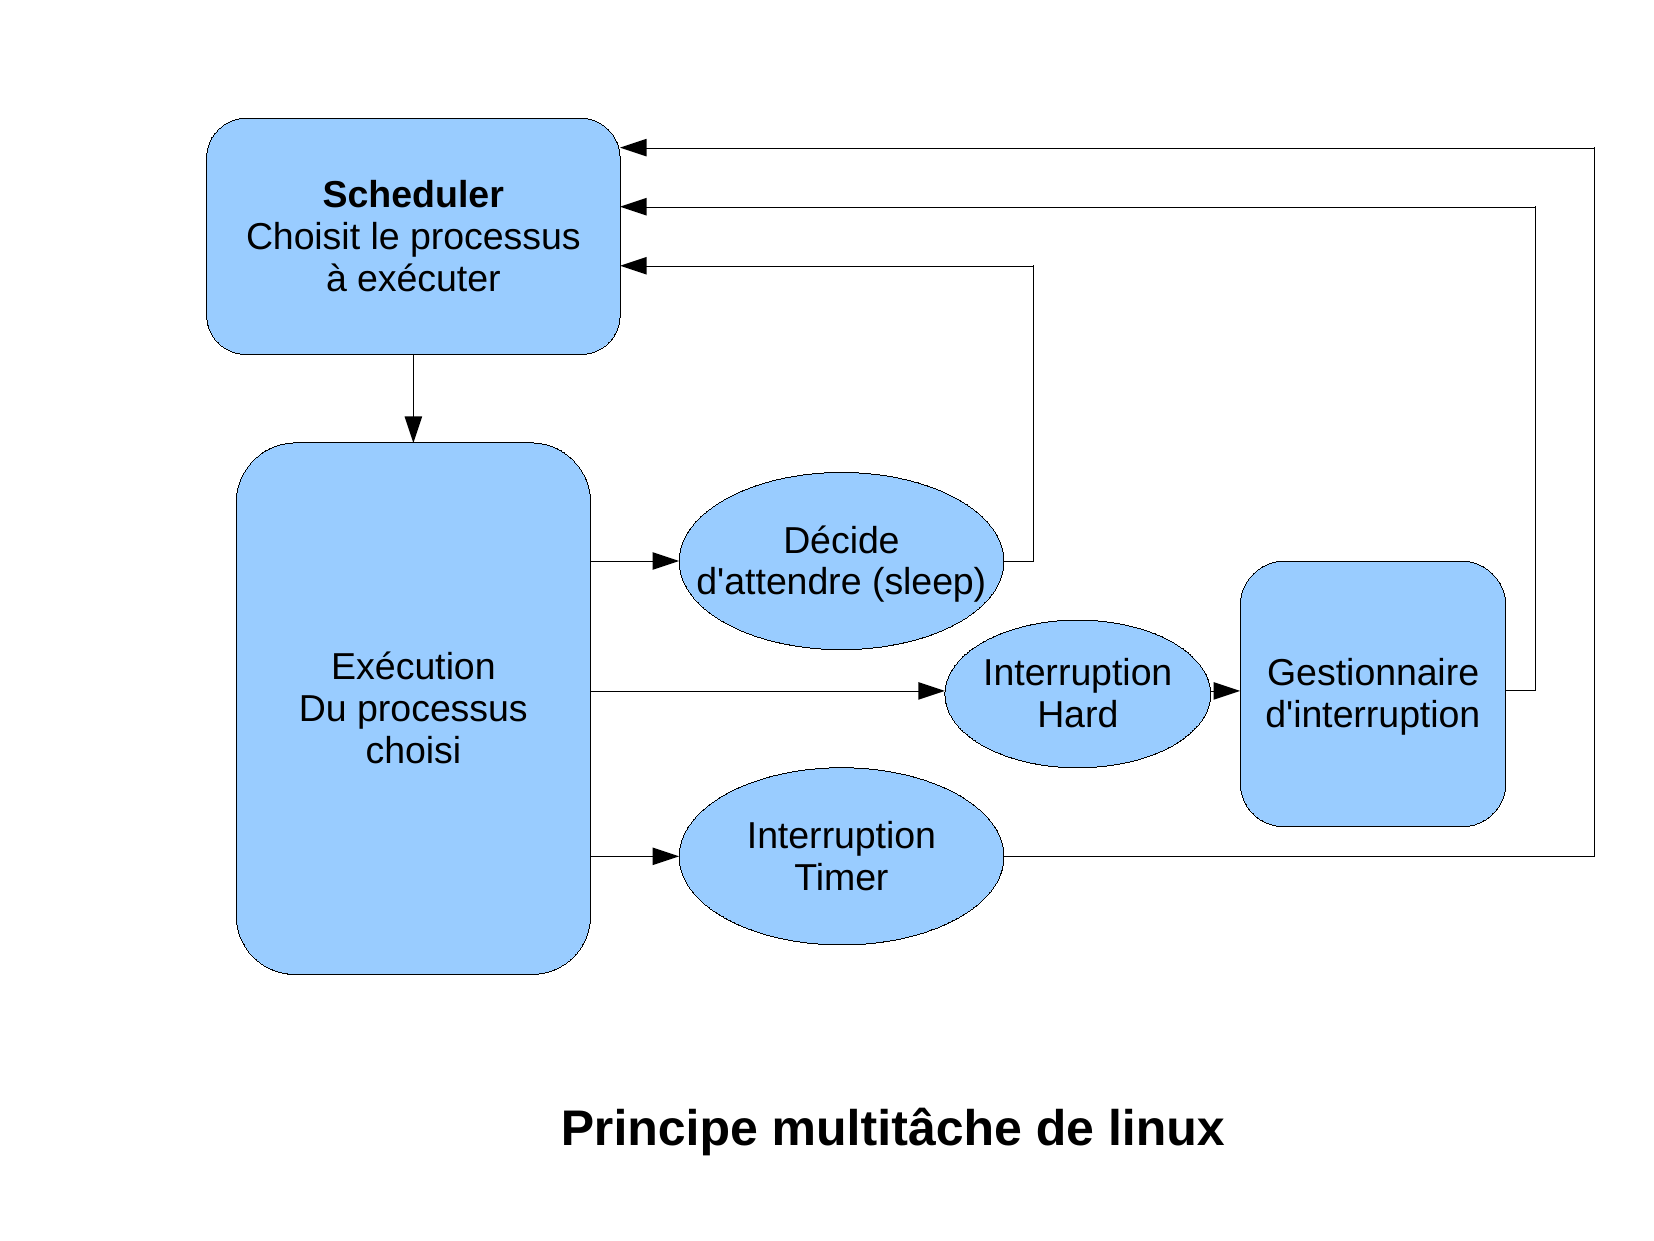

Scheduler
Choisit le processus
à exécuter
Exécution
Du processus
choisi
Décide
d'attendre (sleep)
Gestionnaire
d'interruption
Interruption
Hard
Interruption
Timer
Principe multitâche de linux